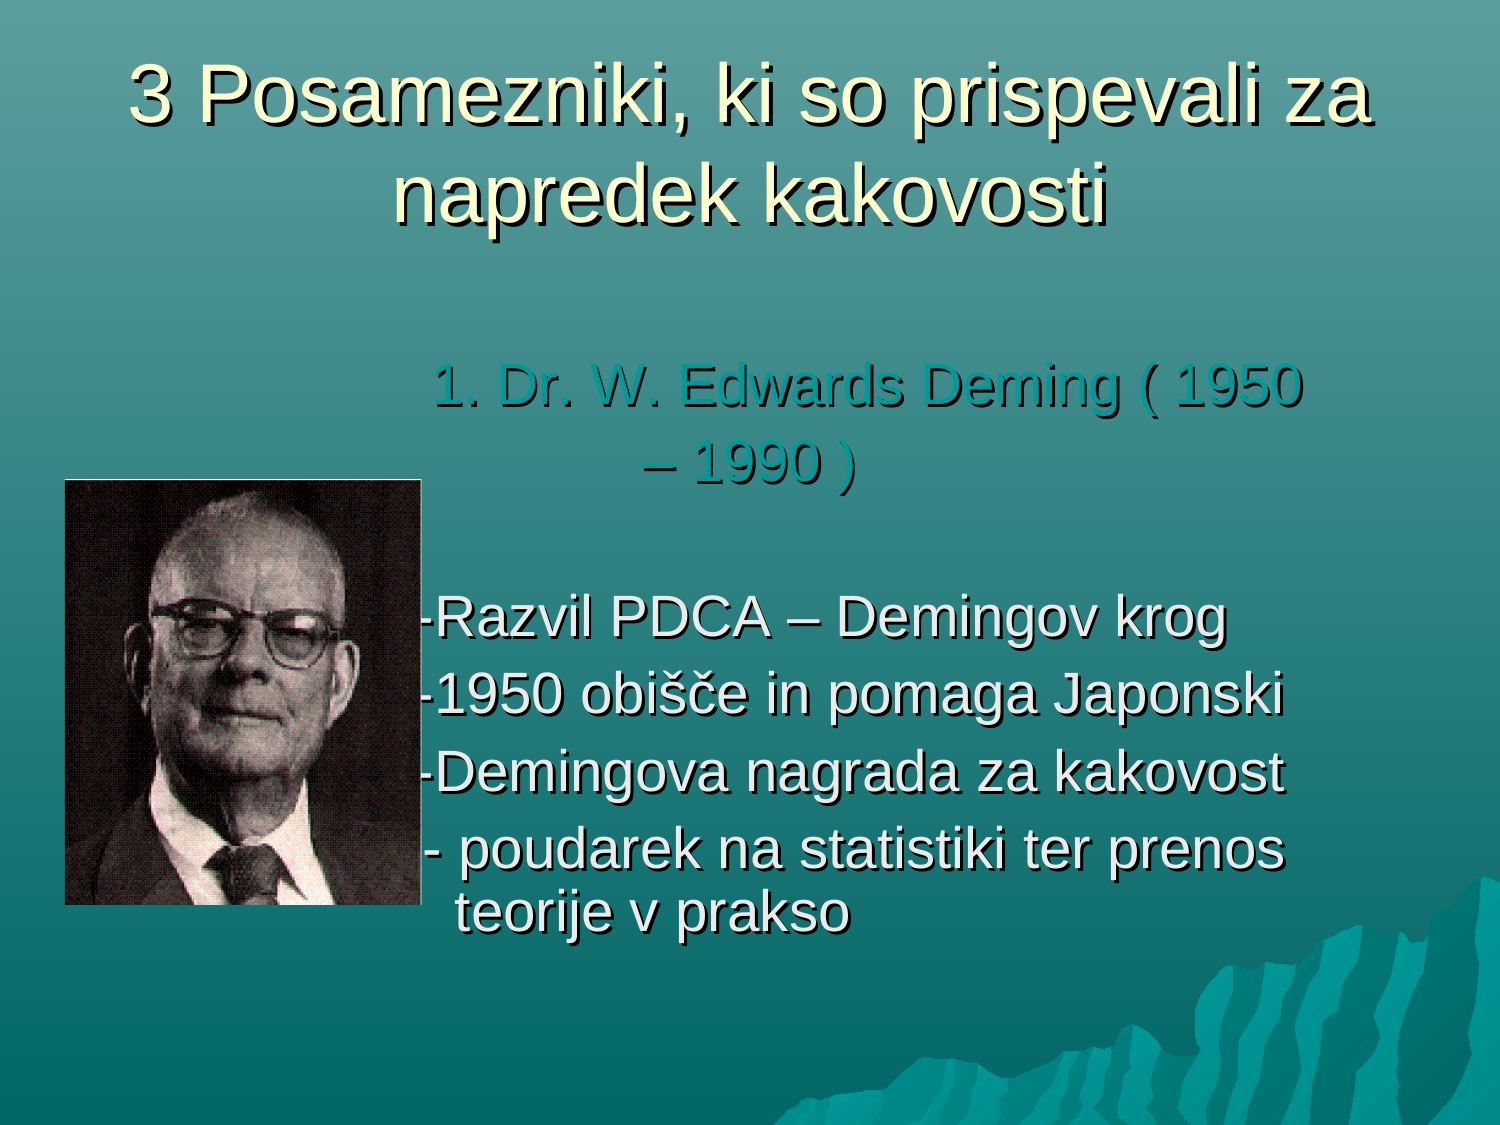

3 Posamezniki, ki so prispevali za napredek kakovosti
# 1. Dr. W. Edwards Deming ( 1950
 – 1990 )
 -Razvil PDCA – Demingov krog
 -1950 obišče in pomaga Japonski
 -Demingova nagrada za kakovost
			 - poudarek na statistiki ter prenos 		 teorije v prakso